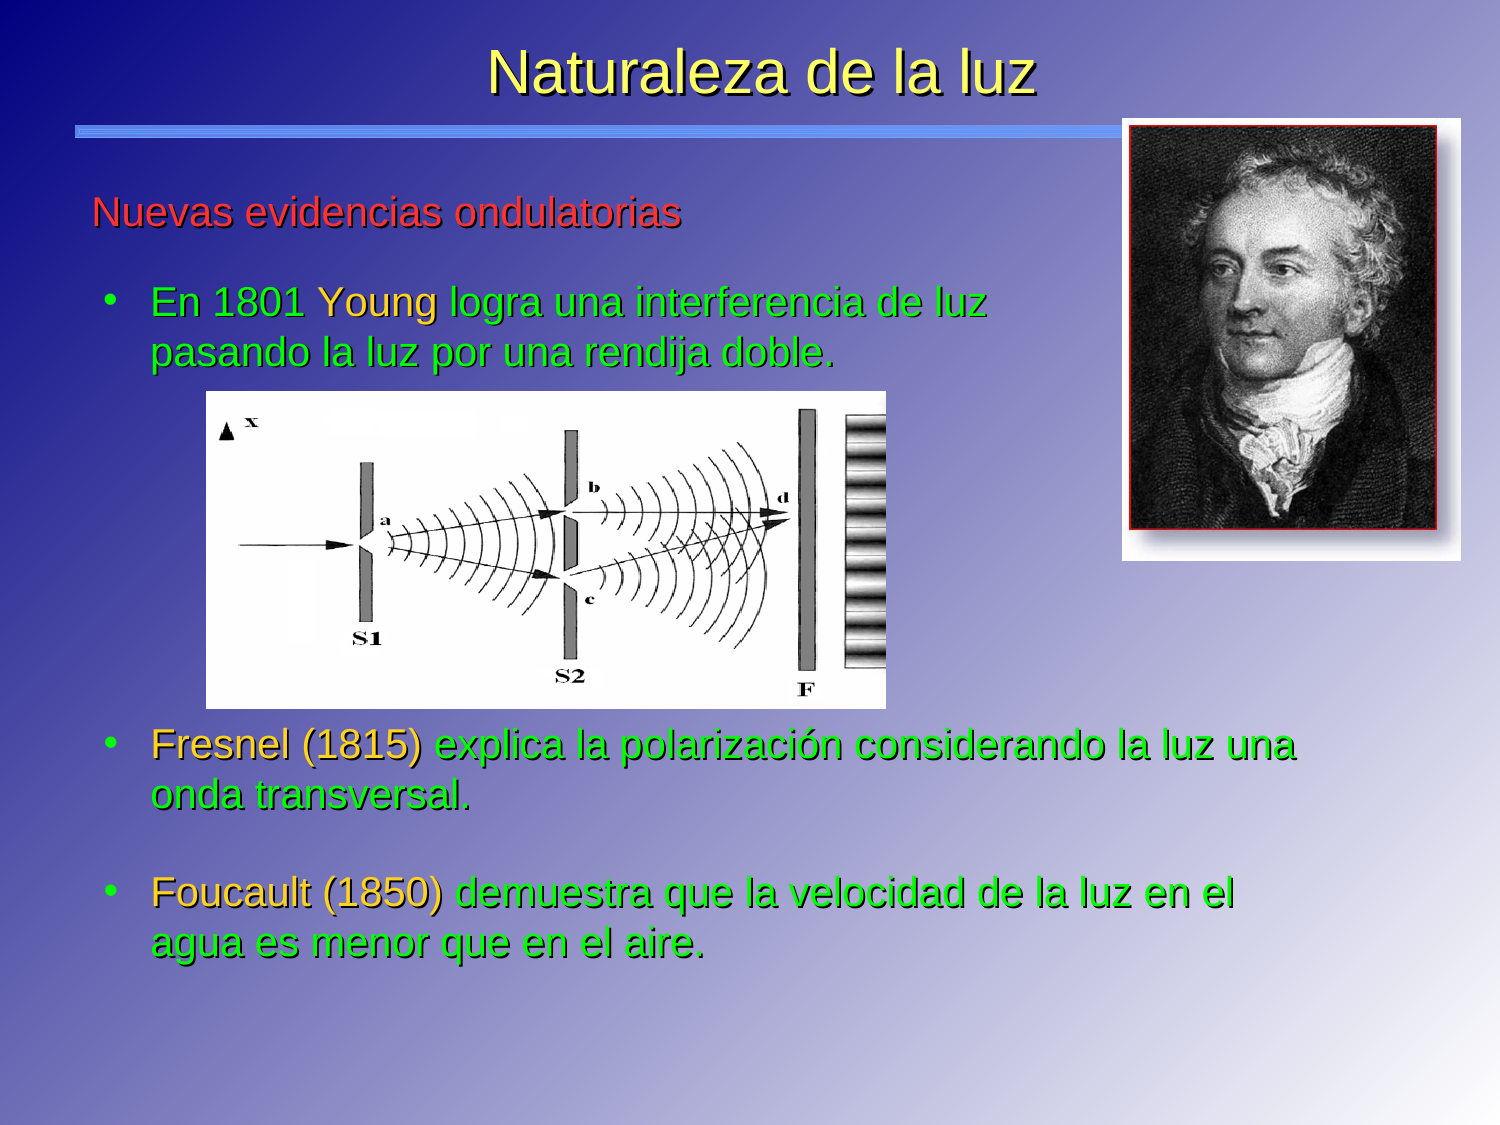

Naturaleza de la luz
Nuevas evidencias ondulatorias
En 1801 Young logra una interferencia de luz pasando la luz por una rendija doble.
Fresnel (1815) explica la polarización considerando la luz una onda transversal.
Foucault (1850) demuestra que la velocidad de la luz en el agua es menor que en el aire.